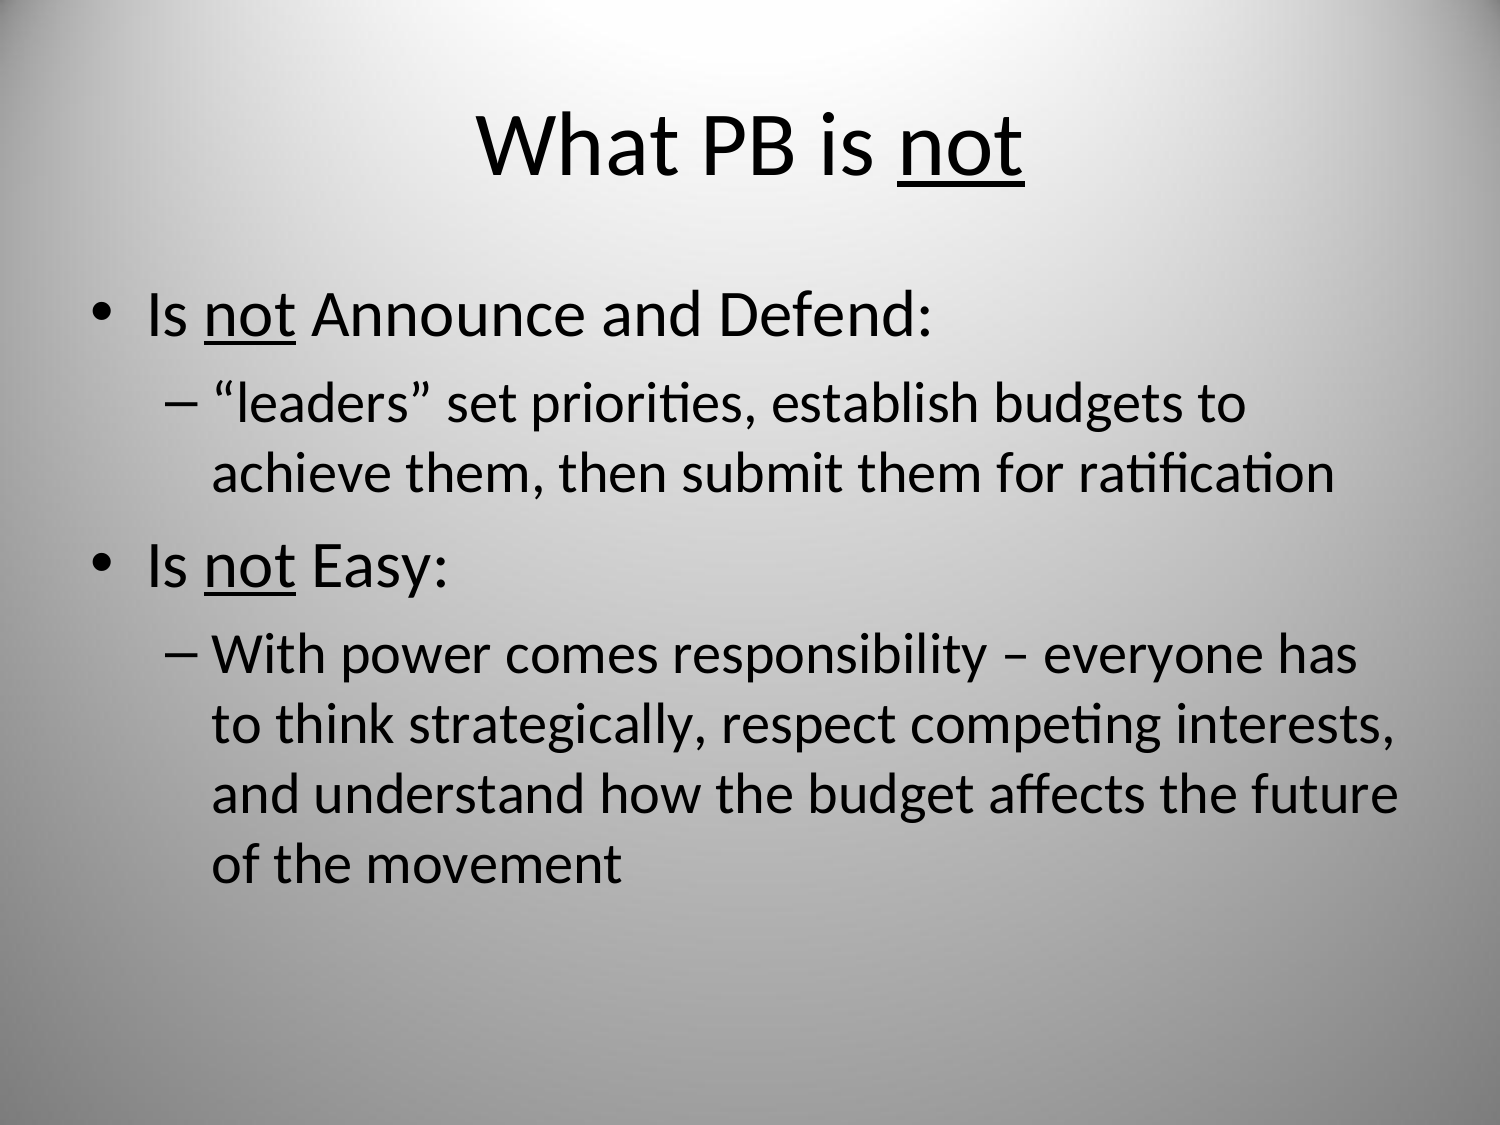

# What PB is not
Is not Announce and Defend:
“leaders” set priorities, establish budgets to achieve them, then submit them for ratification
Is not Easy:
With power comes responsibility – everyone has to think strategically, respect competing interests, and understand how the budget affects the future of the movement